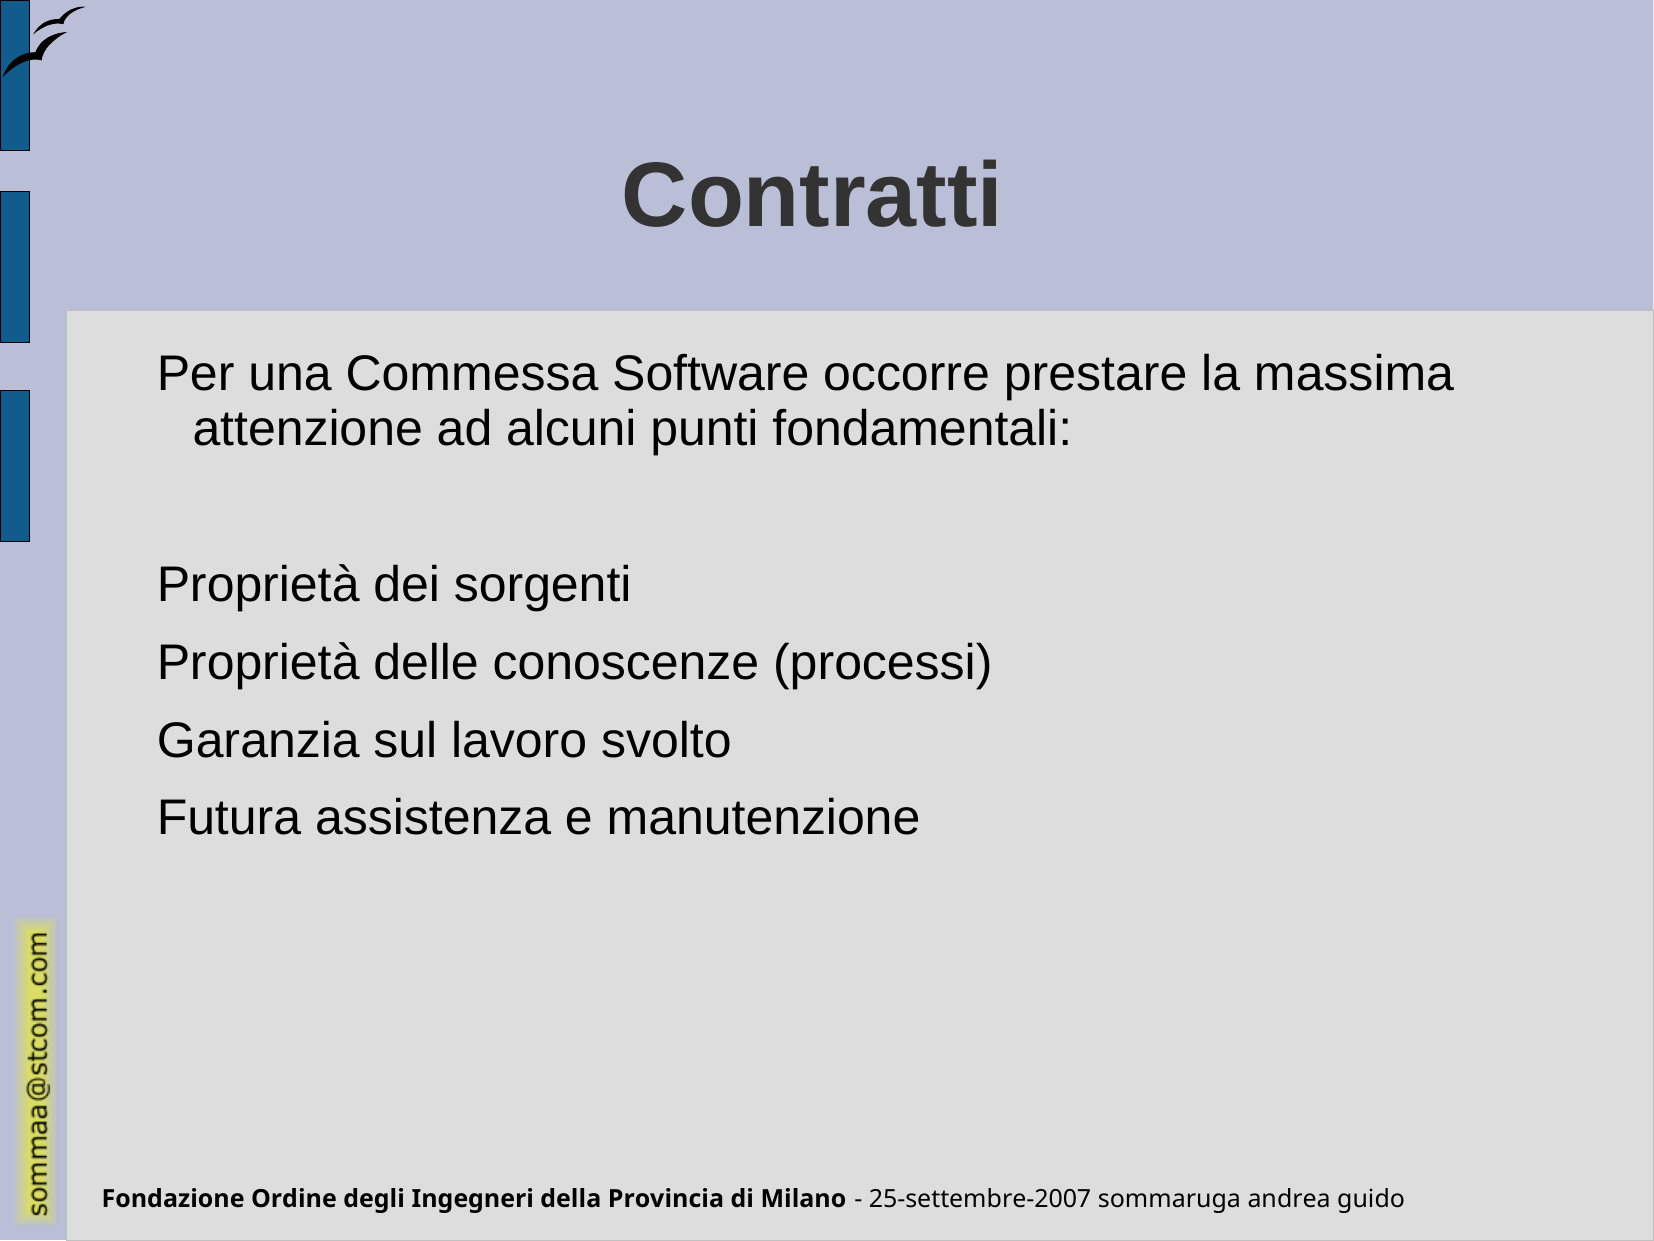

# Contratti
Per una Commessa Software occorre prestare la massima attenzione ad alcuni punti fondamentali:
Proprietà dei sorgenti
Proprietà delle conoscenze (processi)
Garanzia sul lavoro svolto
Futura assistenza e manutenzione